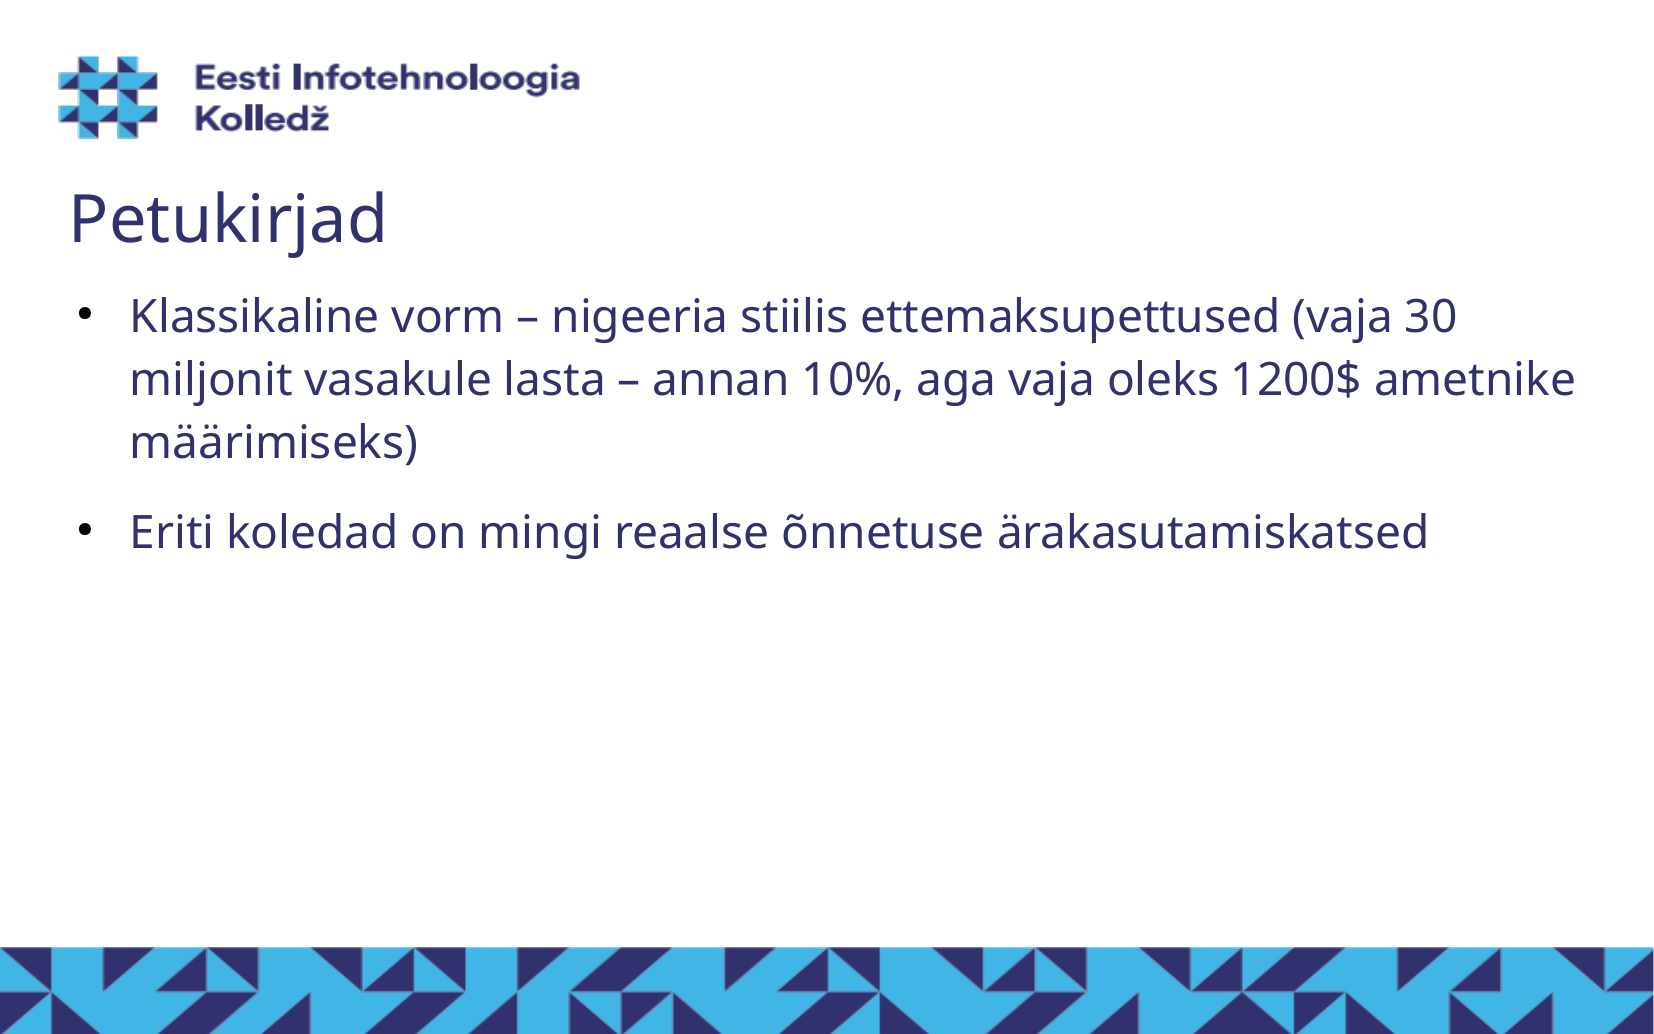

# Petukirjad
Klassikaline vorm – nigeeria stiilis ettemaksupettused (vaja 30 miljonit vasakule lasta – annan 10%, aga vaja oleks 1200$ ametnike määrimiseks)
Eriti koledad on mingi reaalse õnnetuse ärakasutamiskatsed